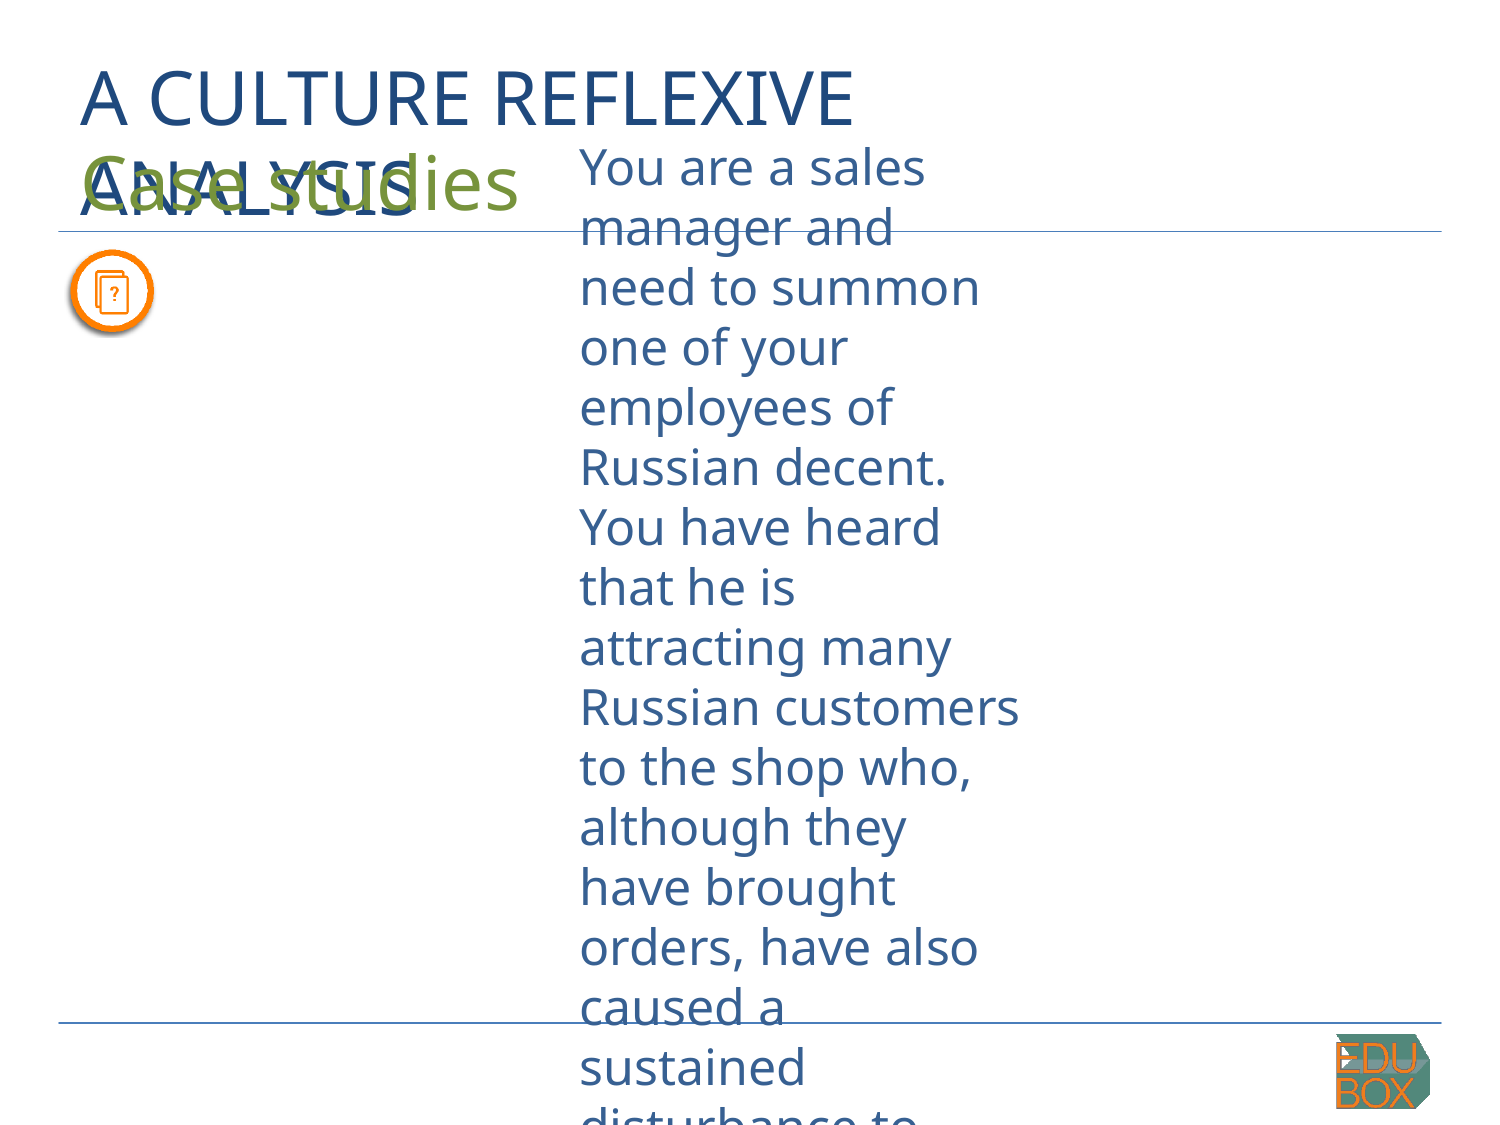

# A CULTURE REFLEXIVE ANALYSIS
Case studies
You are a sales manager and need to summon one of your employees of Russian decent. You have heard that he is attracting many Russian customers to the shop who, although they have brought orders, have also caused a sustained disturbance to both employees and other customers through their appearance.
It is your job to find a solution. How would you go about this using a culture-reflexive approach?